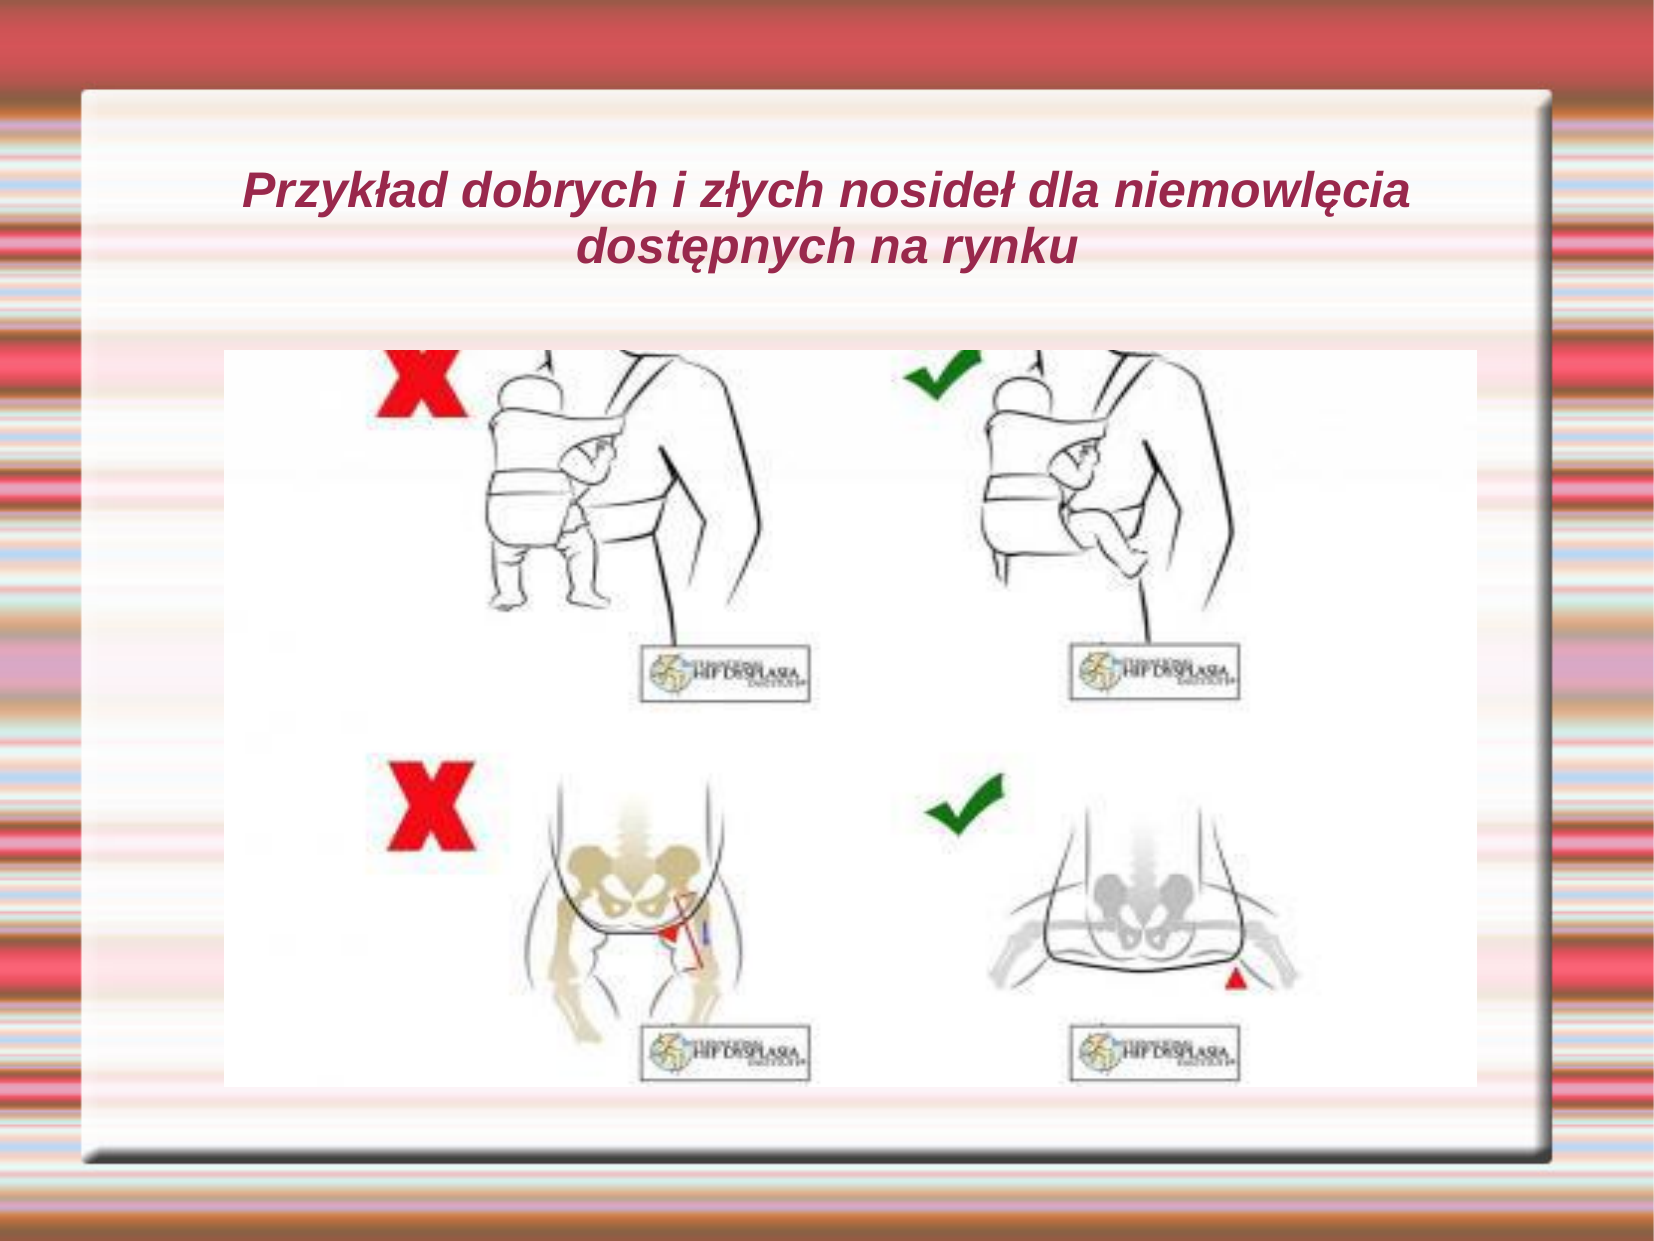

# Przykład dobrych i złych nosideł dla niemowlęcia dostępnych na rynku